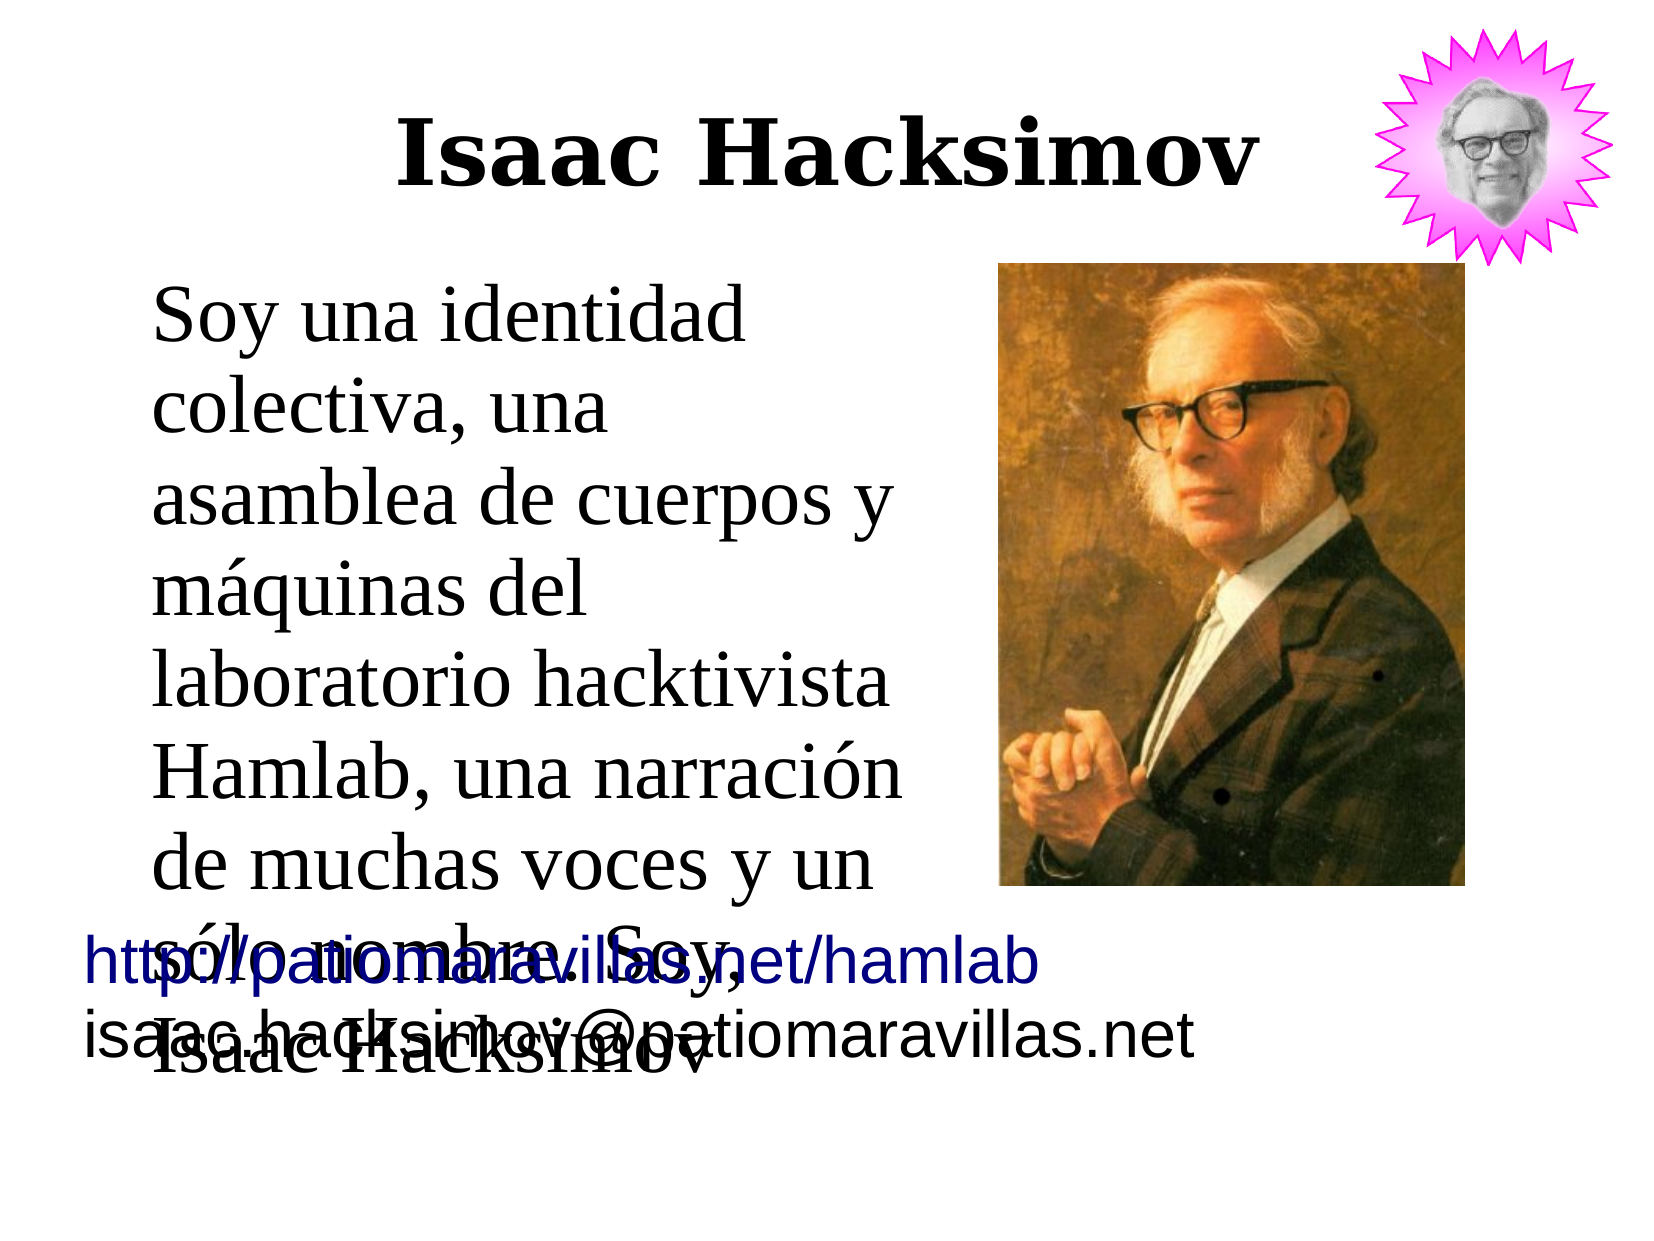

Isaac Hacksimov
# Soy una identidad colectiva, una asamblea de cuerpos y máquinas del laboratorio hacktivista Hamlab, una narración de muchas voces y un sólo nombre. Soy, Isaac Hacksimov
http://patiomaravillas.net/hamlab
isaac.hacksimov@patiomaravillas.net